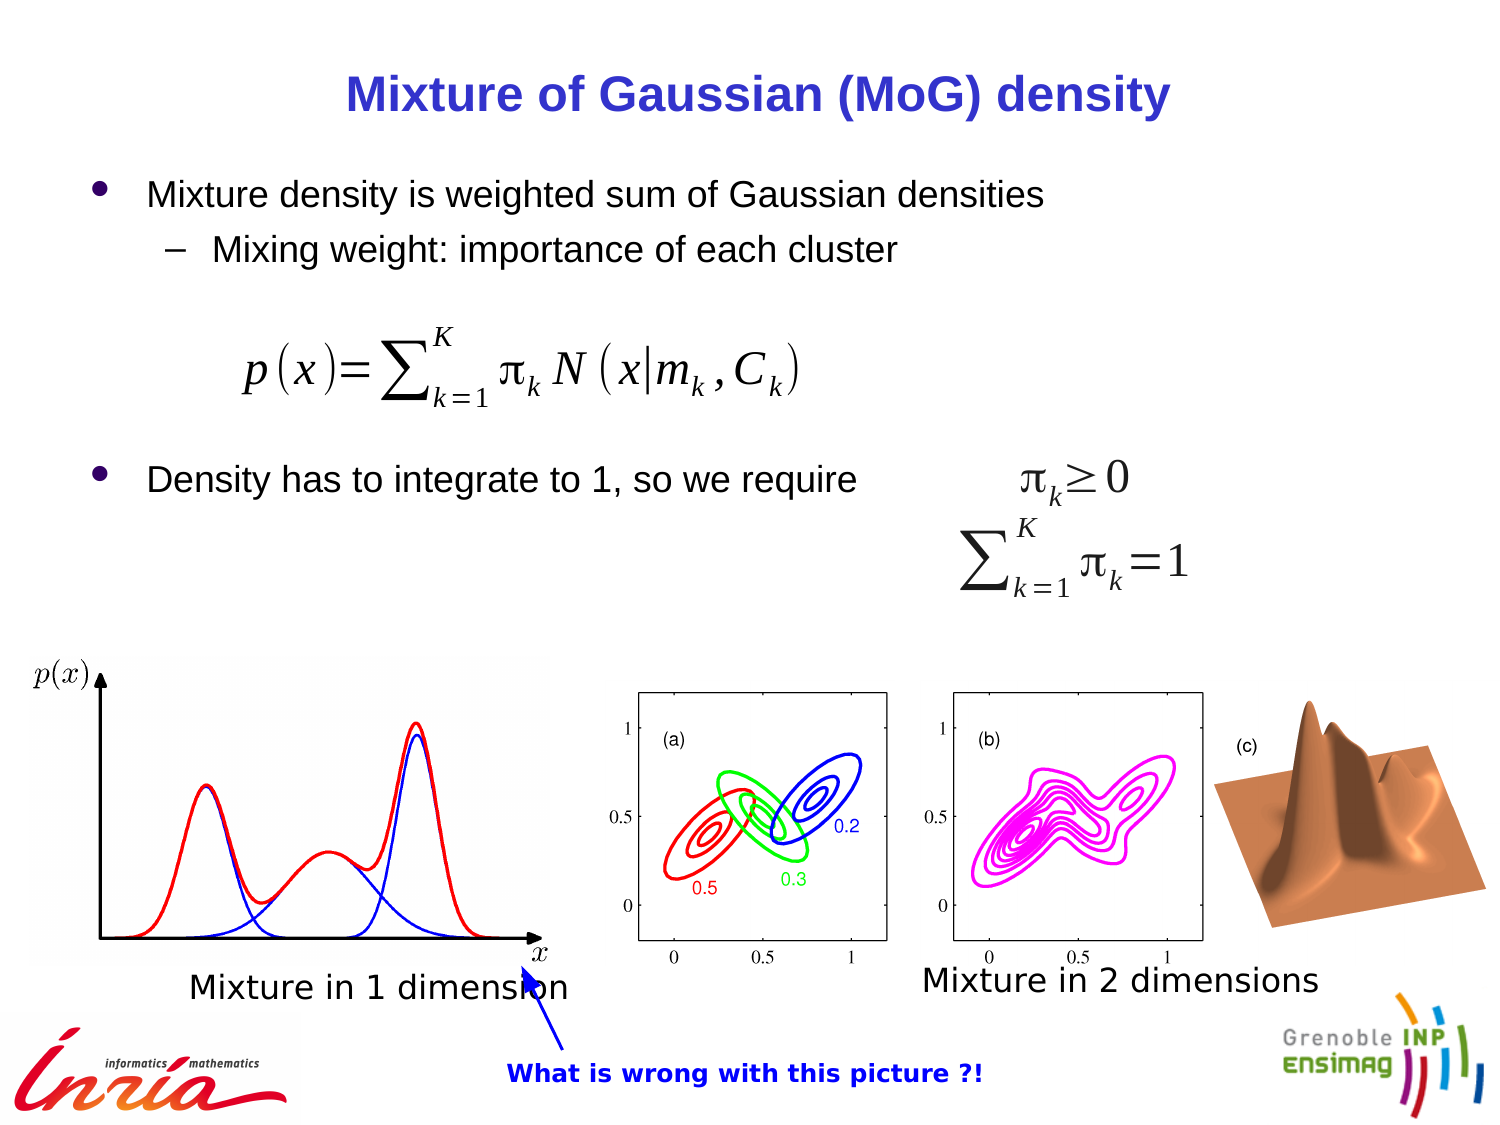

# Mixture of Gaussian (MoG) density
Mixture density is weighted sum of Gaussian densities
Mixing weight: importance of each cluster
Density has to integrate to 1, so we require
Mixture in 2 dimensions
Mixture in 1 dimension
What is wrong with this picture ?!